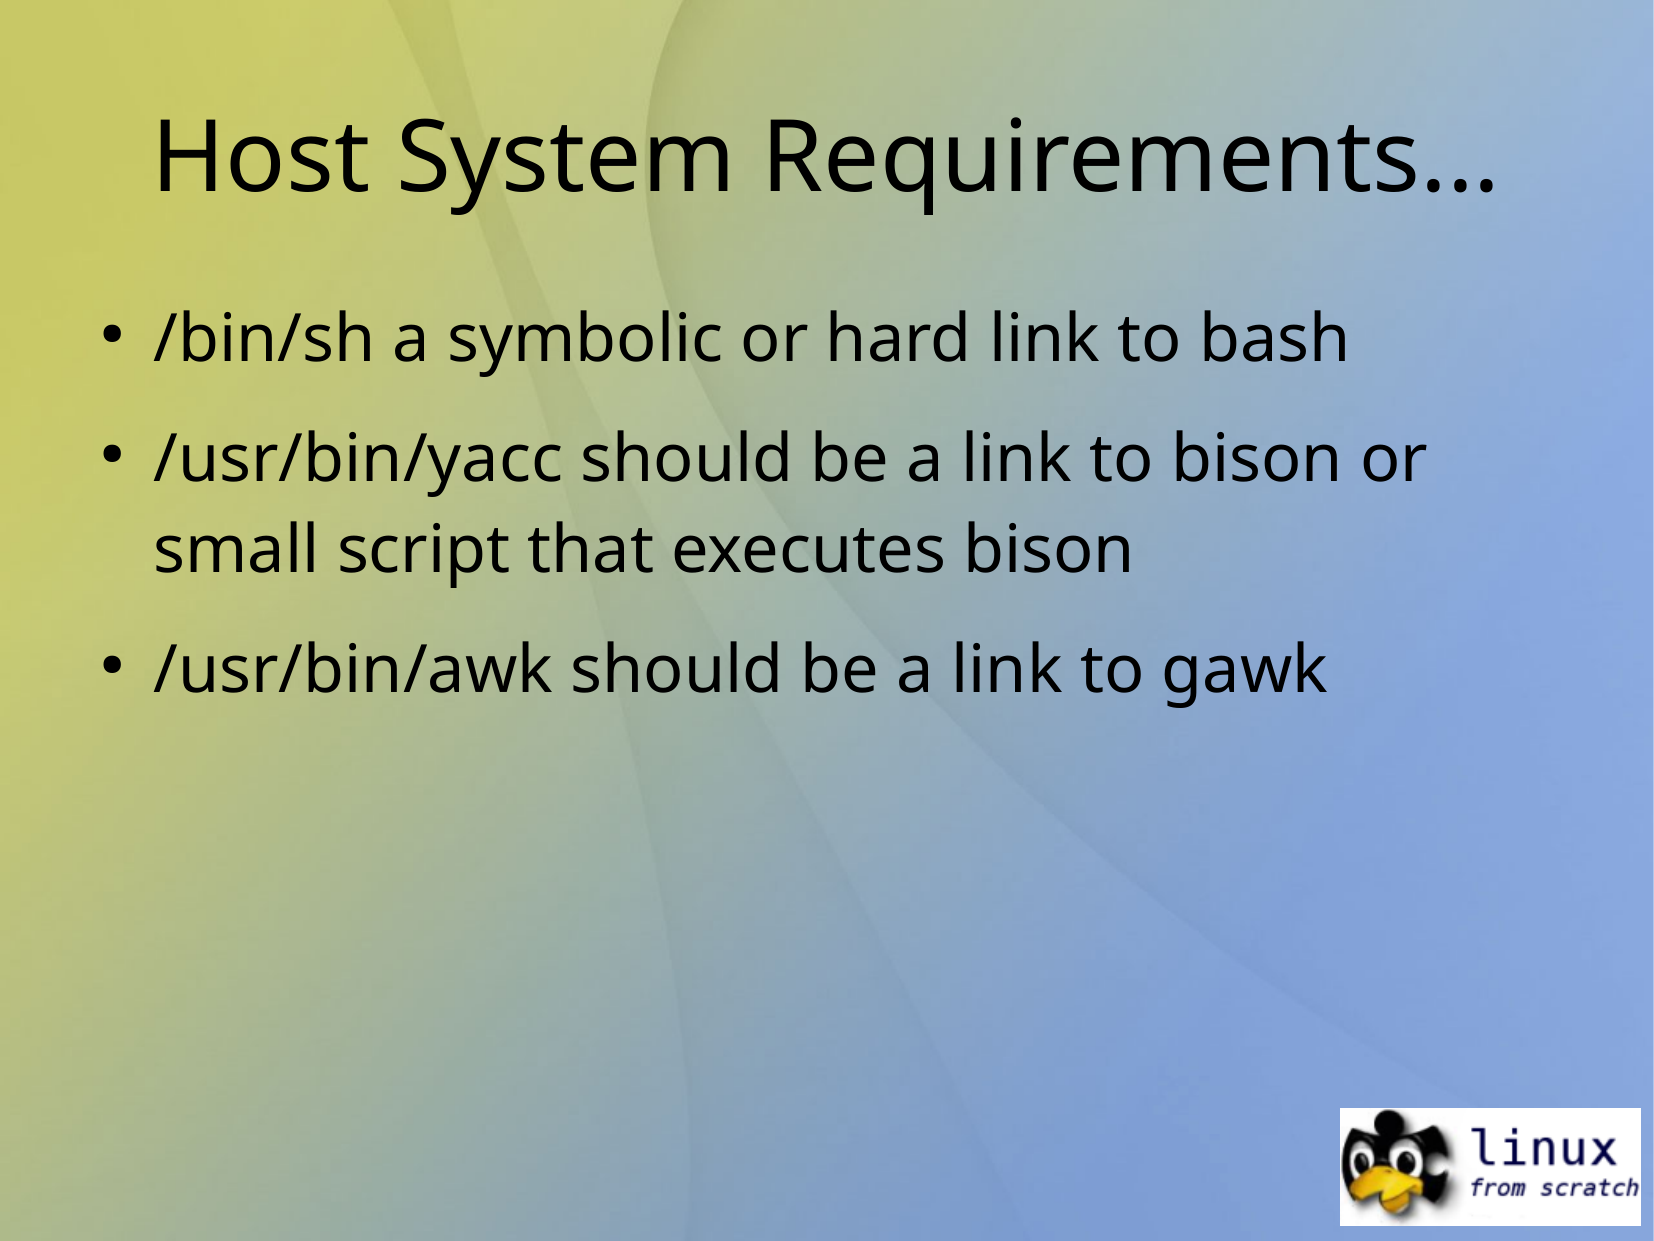

# Host System Requirements...
/bin/sh a symbolic or hard link to bash
/usr/bin/yacc should be a link to bison or small script that executes bison
/usr/bin/awk should be a link to gawk